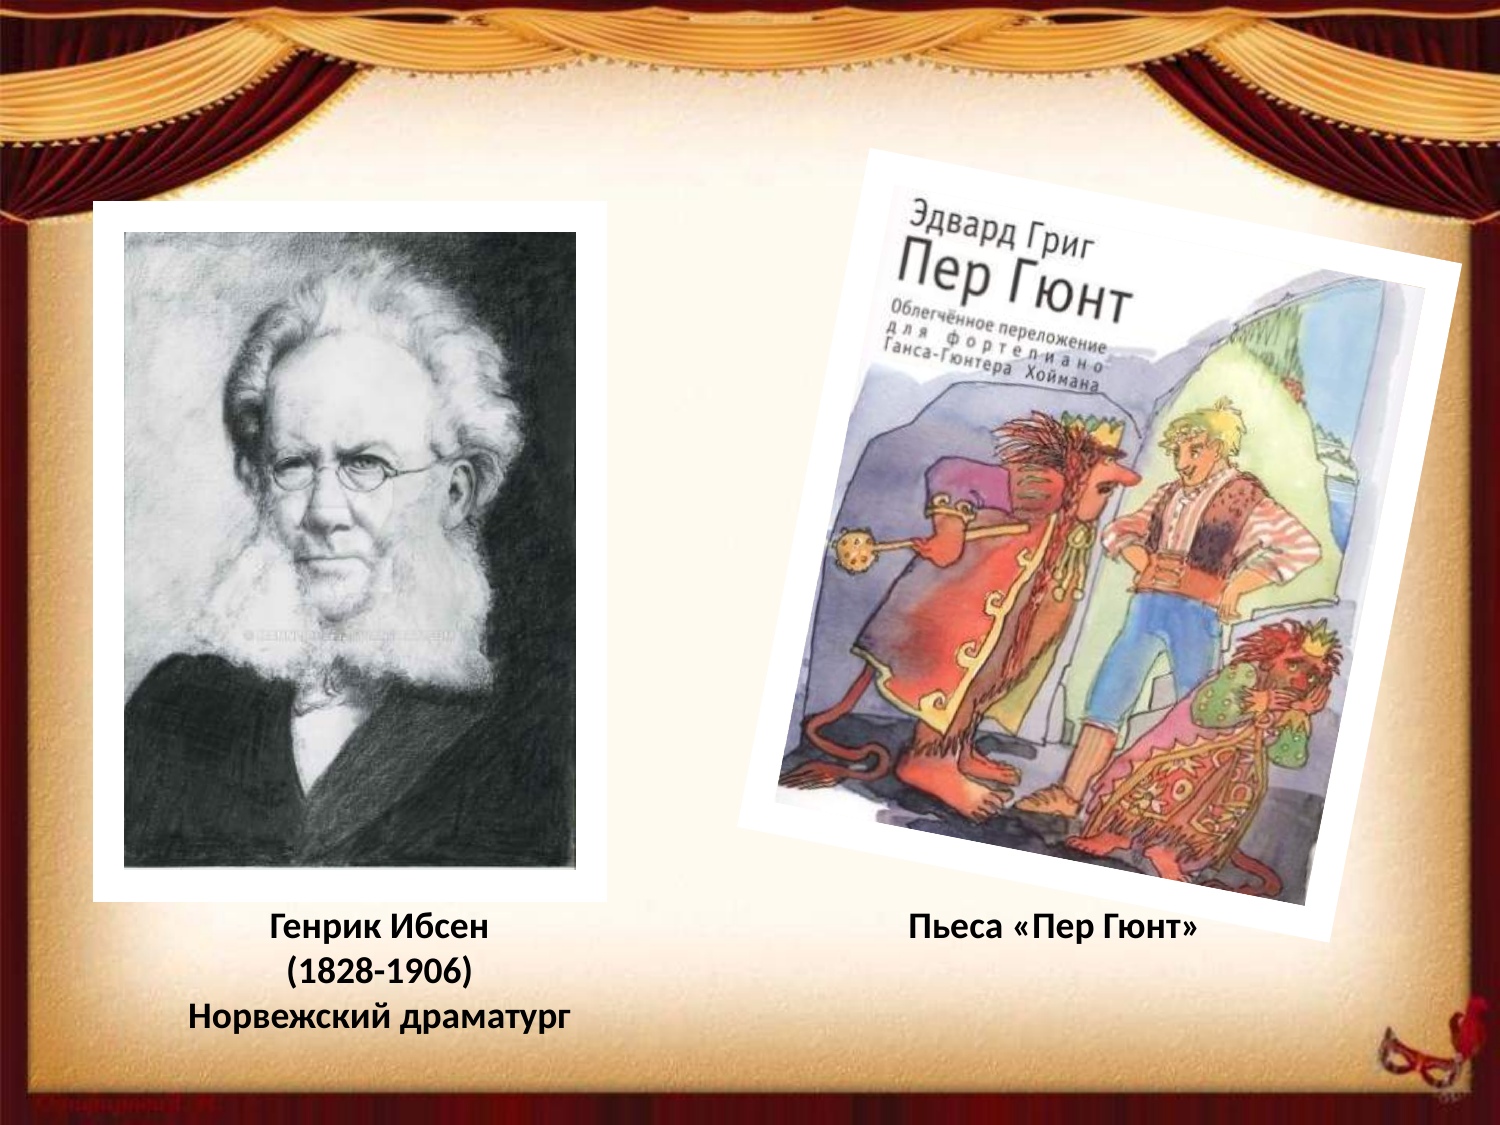

Генрик Ибсен
(1828-1906)
Норвежский драматург
Пьеса «Пер Гюнт»